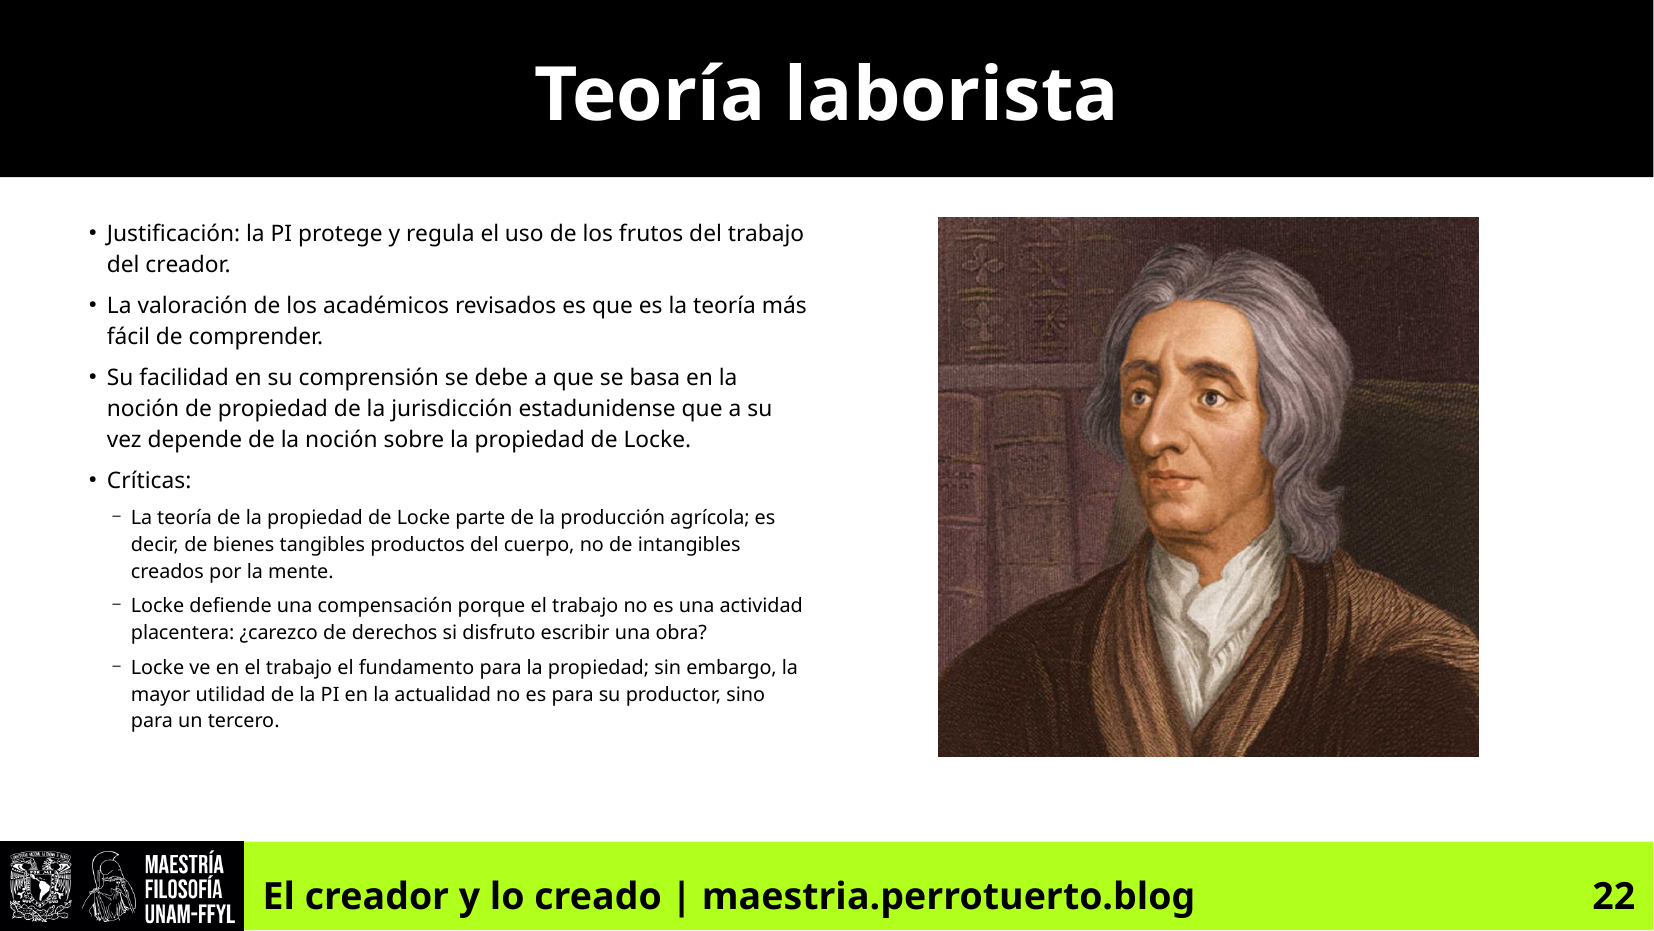

# Teoría laborista
Justificación: la PI protege y regula el uso de los frutos del trabajo del creador.
La valoración de los académicos revisados es que es la teoría más fácil de comprender.
Su facilidad en su comprensión se debe a que se basa en la noción de propiedad de la jurisdicción estadunidense que a su vez depende de la noción sobre la propiedad de Locke.
Críticas:
La teoría de la propiedad de Locke parte de la producción agrícola; es decir, de bienes tangibles productos del cuerpo, no de intangibles creados por la mente.
Locke defiende una compensación porque el trabajo no es una actividad placentera: ¿carezco de derechos si disfruto escribir una obra?
Locke ve en el trabajo el fundamento para la propiedad; sin embargo, la mayor utilidad de la PI en la actualidad no es para su productor, sino para un tercero.